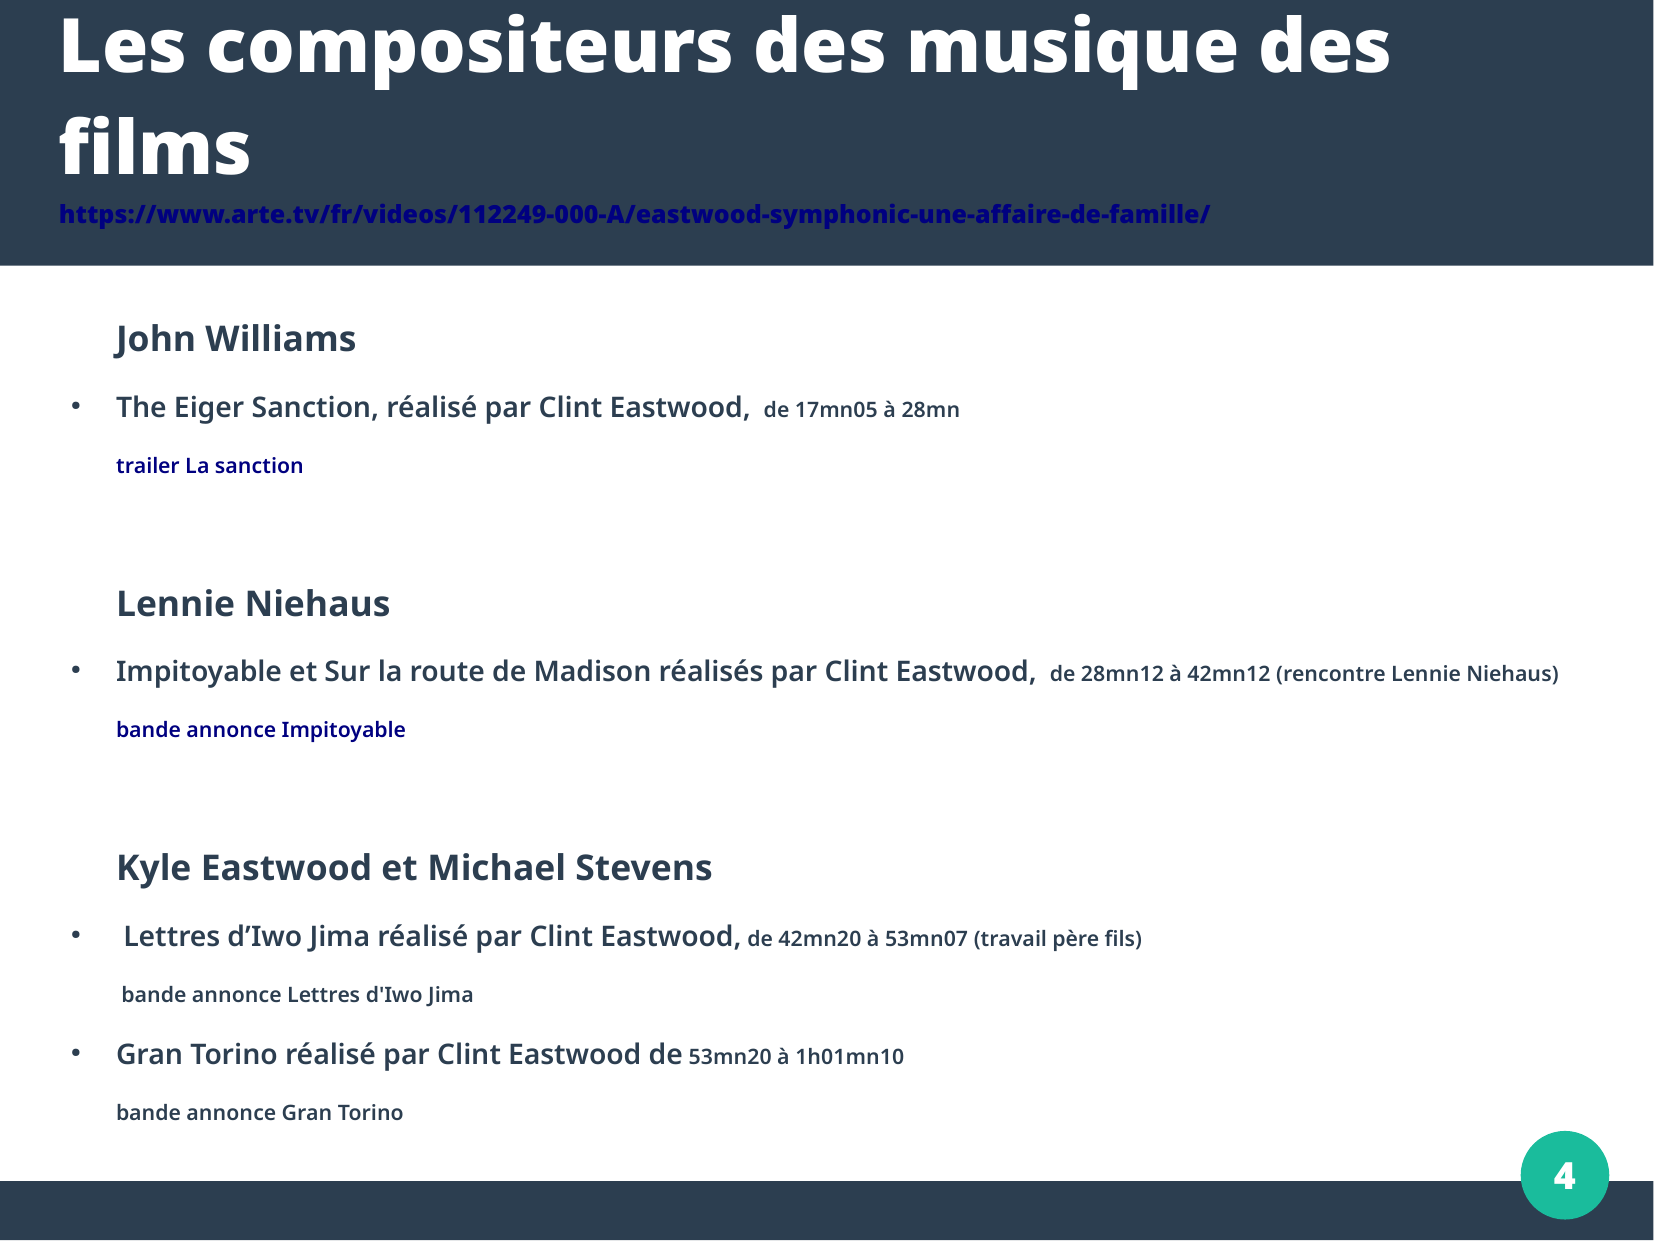

# Les compositeurs des musique des films https://www.arte.tv/fr/videos/112249-000-A/eastwood-symphonic-une-affaire-de-famille/
John Williams
The Eiger Sanction, réalisé par Clint Eastwood, de 17mn05 à 28mn
trailer La sanction
Lennie Niehaus
Impitoyable et Sur la route de Madison réalisés par Clint Eastwood, de 28mn12 à 42mn12 (rencontre Lennie Niehaus)
bande annonce Impitoyable
Kyle Eastwood et Michael Stevens
 Lettres d’Iwo Jima réalisé par Clint Eastwood, de 42mn20 à 53mn07 (travail père fils)
 bande annonce Lettres d'Iwo Jima
Gran Torino réalisé par Clint Eastwood de 53mn20 à 1h01mn10
bande annonce Gran Torino
4